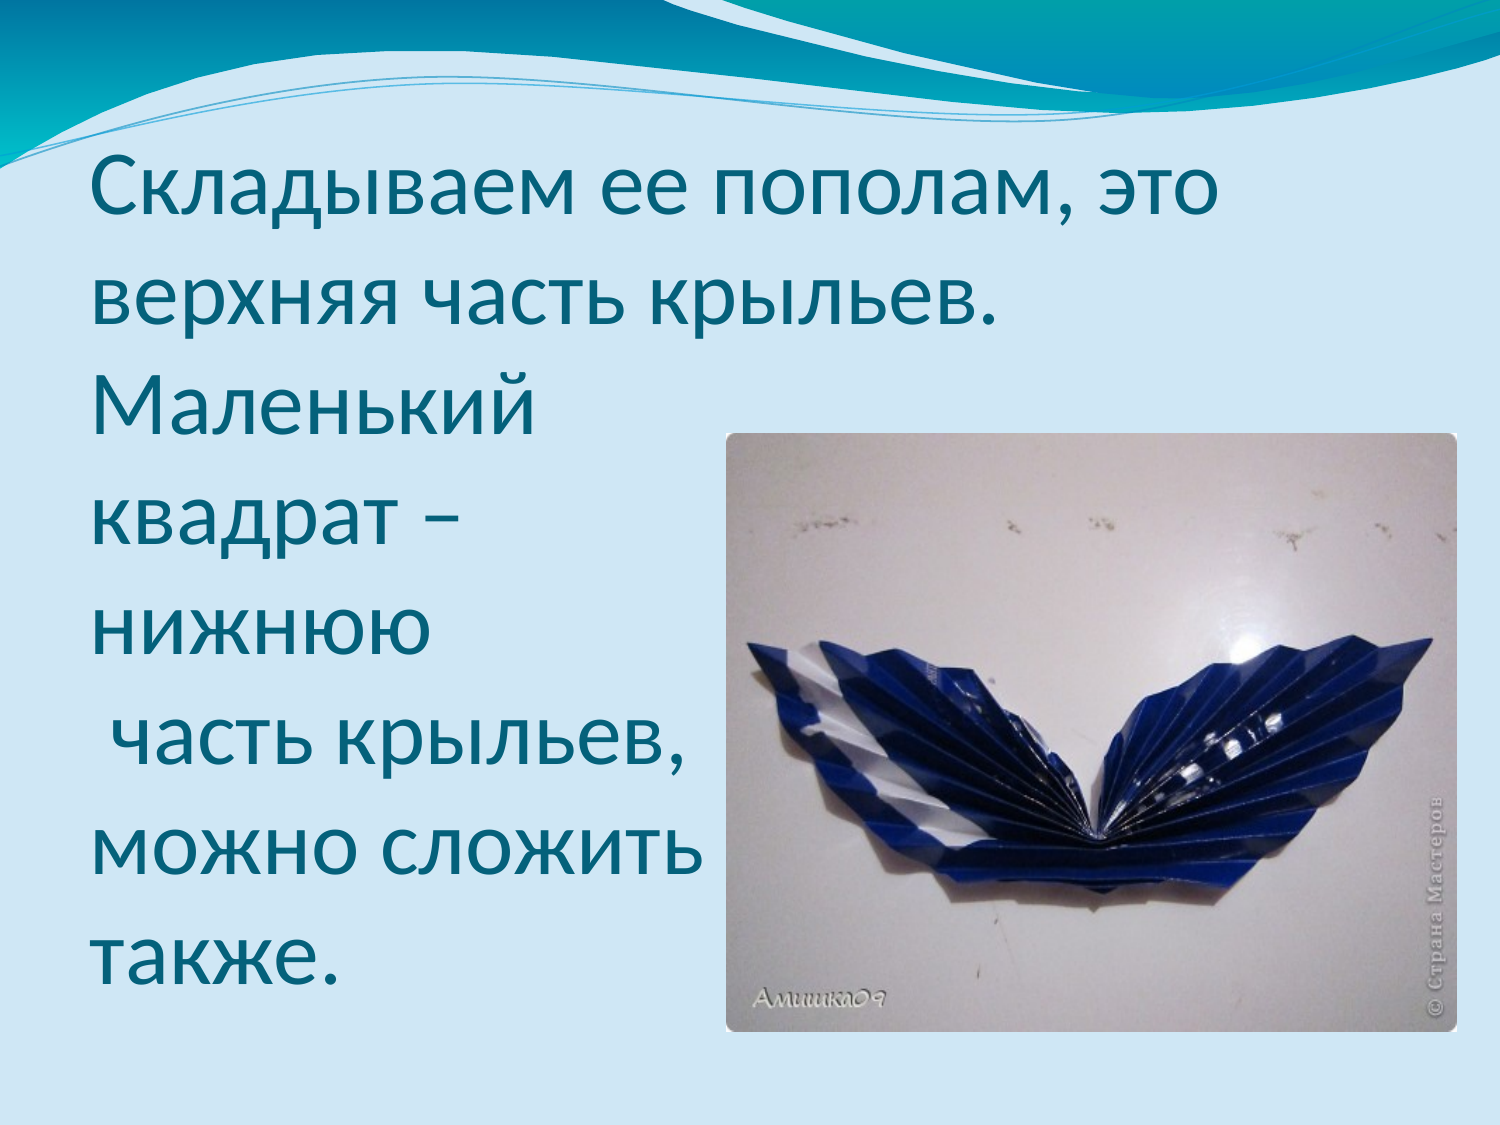

# Складываем ее пополам, это верхняя часть крыльев. Маленький квадрат – нижнюю часть крыльев, можно сложить также.